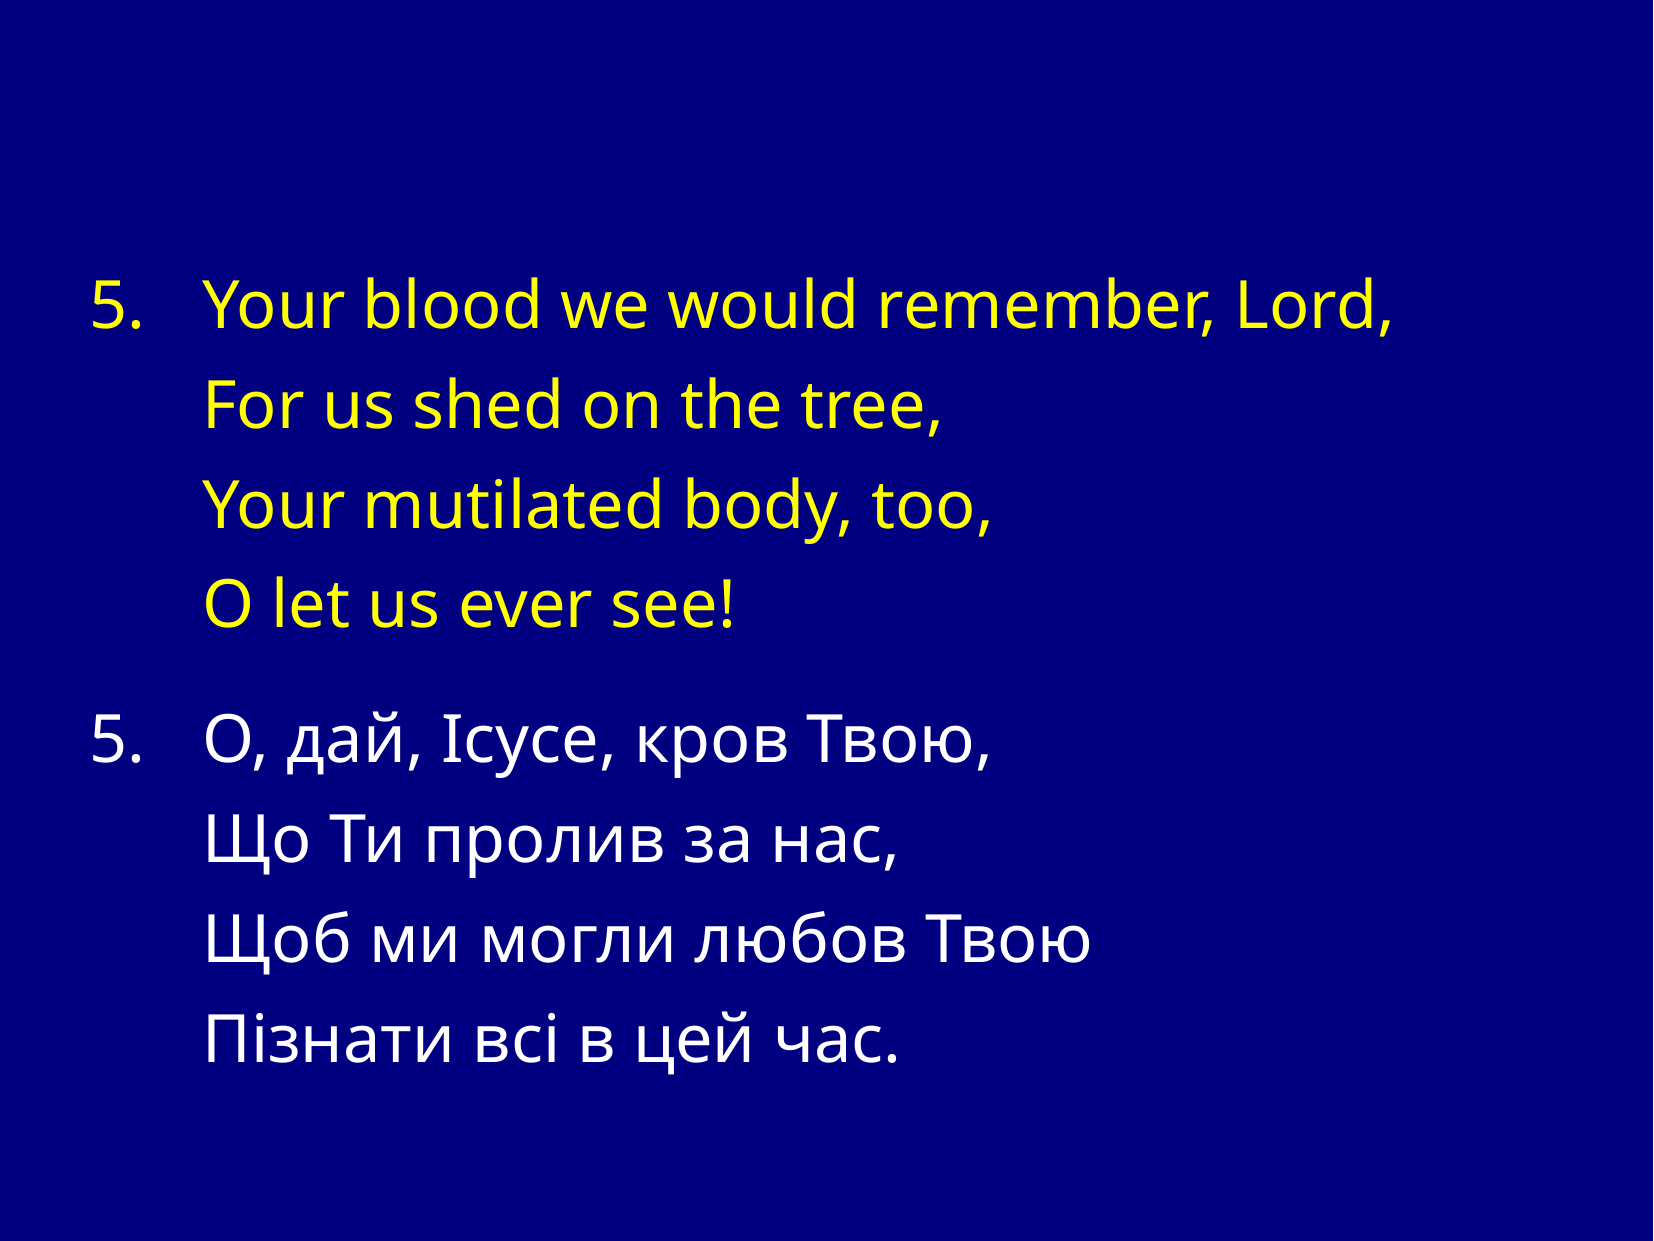

5.	Your blood we would remember, Lord,
	For us shed on the tree,
	Your mutilated body, too,
	O let us ever see!
5.	О, дай, Ісусе, кров Твою,
	Що Ти пролив за нас,
	Щоб ми могли любов Твою
	Пізнати всі в цей час.